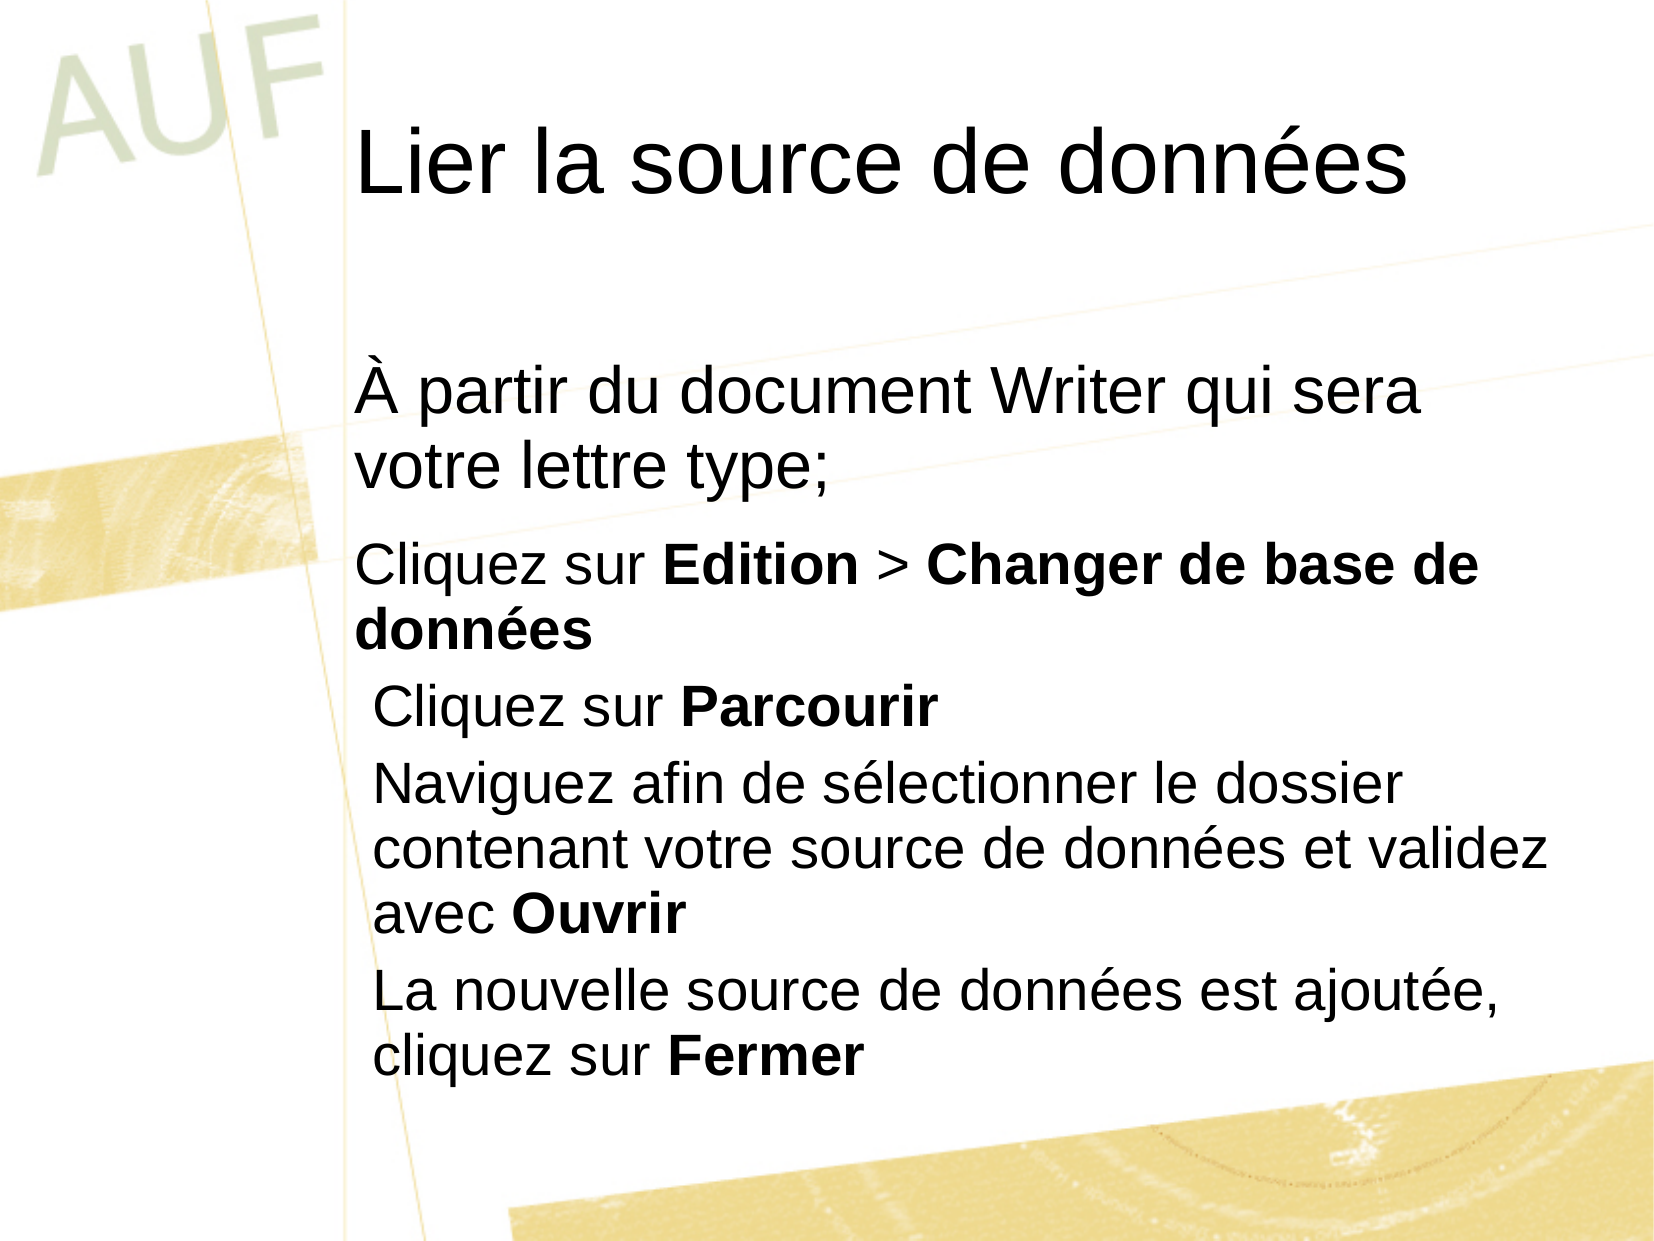

# Lier la source de données
À partir du document Writer qui sera votre lettre type;
Cliquez sur Edition > Changer de base de données
Cliquez sur Parcourir
Naviguez afin de sélectionner le dossier contenant votre source de données et validez avec Ouvrir
La nouvelle source de données est ajoutée, cliquez sur Fermer